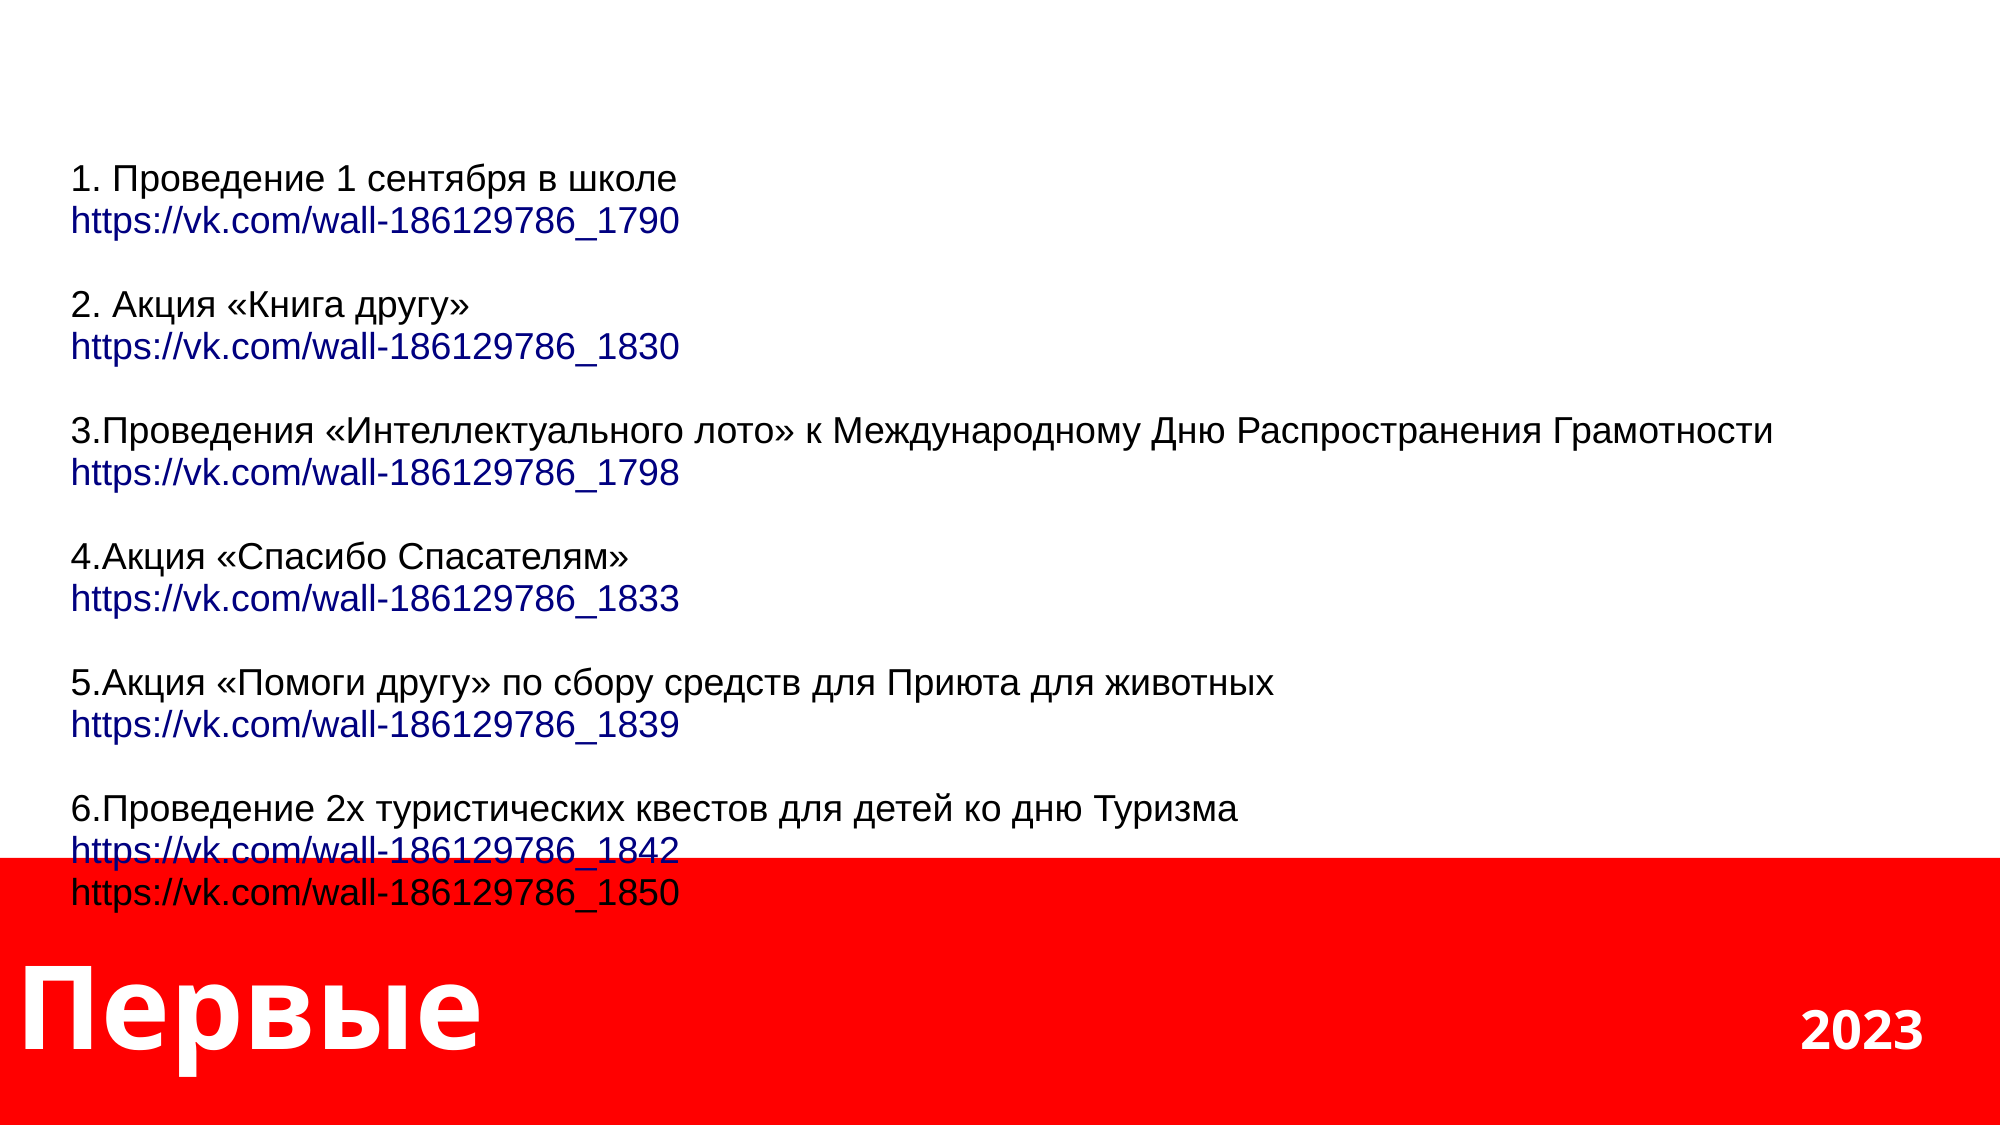

#
1. Проведение 1 сентября в школе
https://vk.com/wall-186129786_1790
2. Акция «Книга другу»
https://vk.com/wall-186129786_1830
3.Проведения «Интеллектуального лото» к Международному Дню Распространения Грамотности
https://vk.com/wall-186129786_1798
4.Акция «Спасибо Спасателям»
https://vk.com/wall-186129786_1833
5.Акция «Помоги другу» по сбору средств для Приюта для животных
https://vk.com/wall-186129786_1839
6.Проведение 2х туристических квестов для детей ко дню Туризма
https://vk.com/wall-186129786_1842
https://vk.com/wall-186129786_1850
Первые 2023